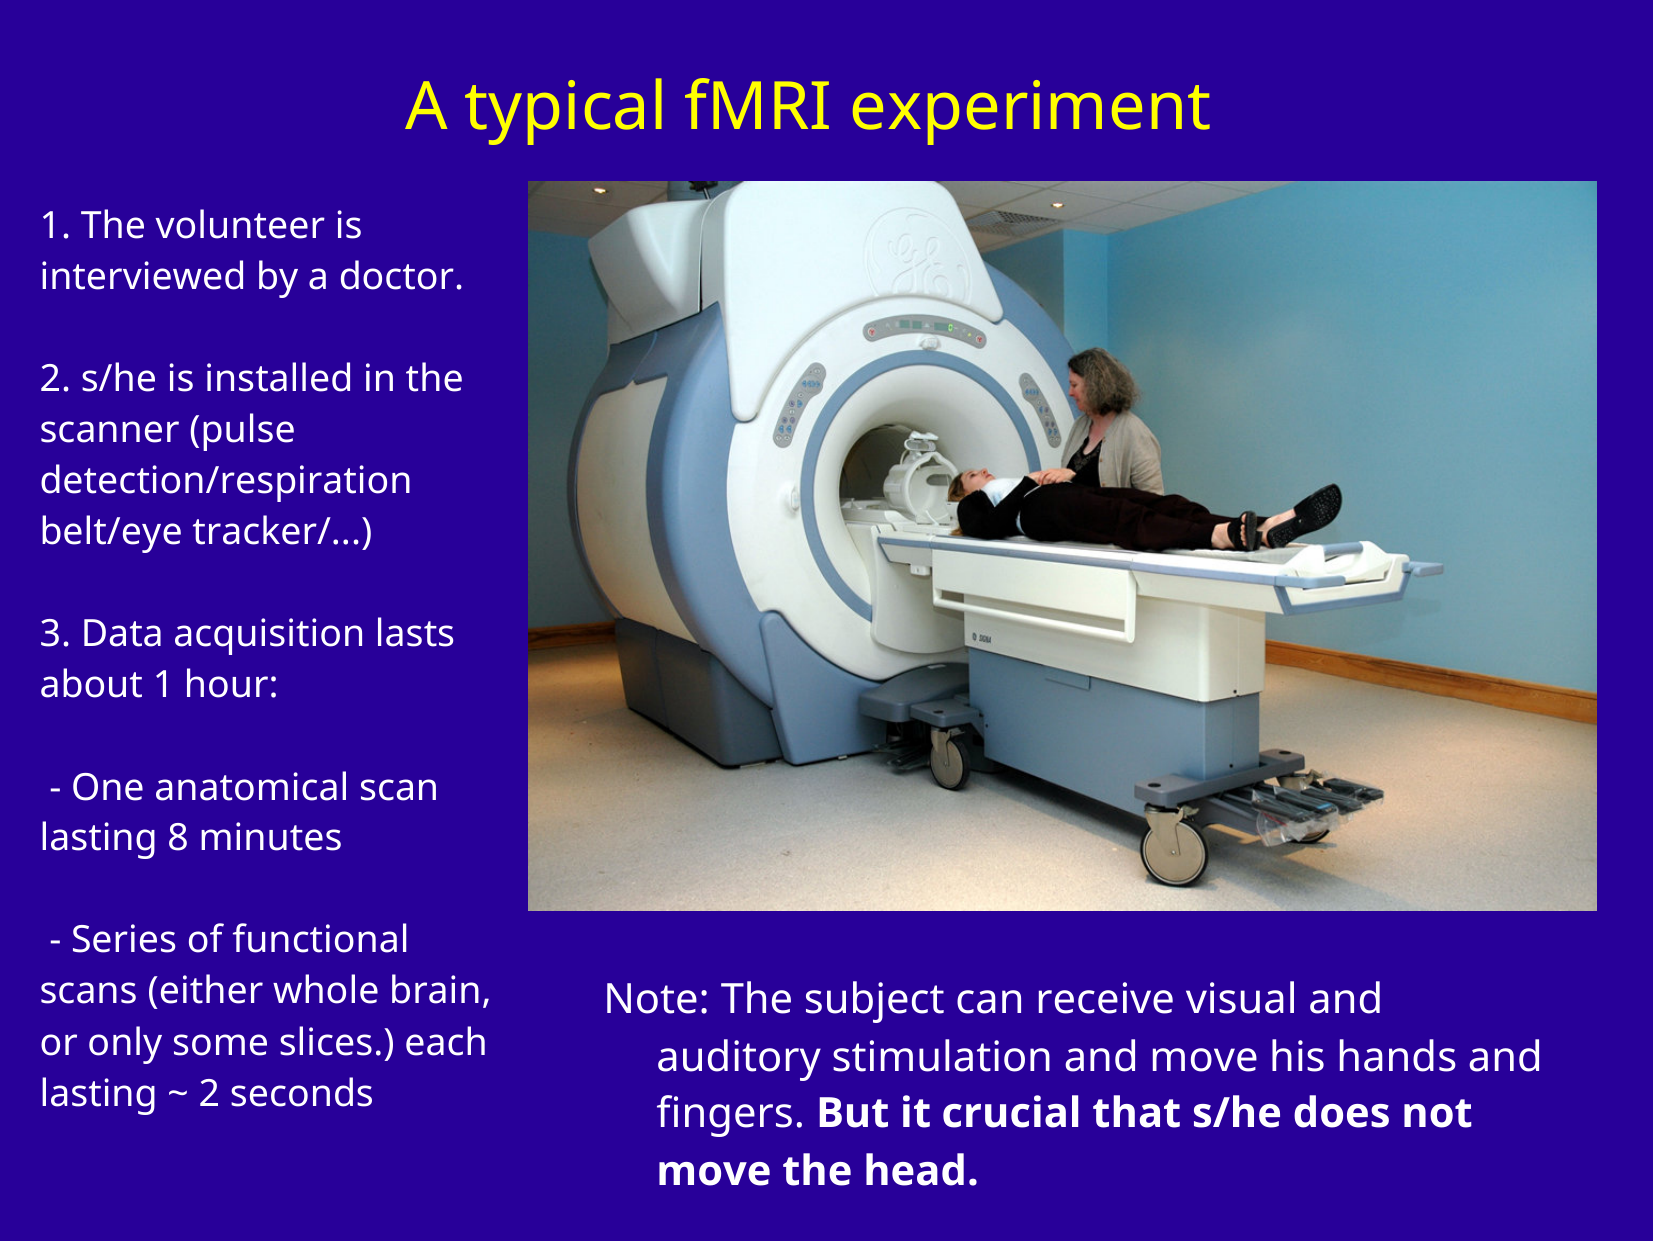

# A typical fMRI experiment
1. The volunteer is interviewed by a doctor.
2. s/he is installed in the scanner (pulse detection/respiration belt/eye tracker/...)
3. Data acquisition lasts about 1 hour:
 - One anatomical scan lasting 8 minutes
 - Series of functional scans (either whole brain, or only some slices.) each lasting ~ 2 seconds
Note: The subject can receive visual and auditory stimulation and move his hands and fingers. But it crucial that s/he does not move the head.